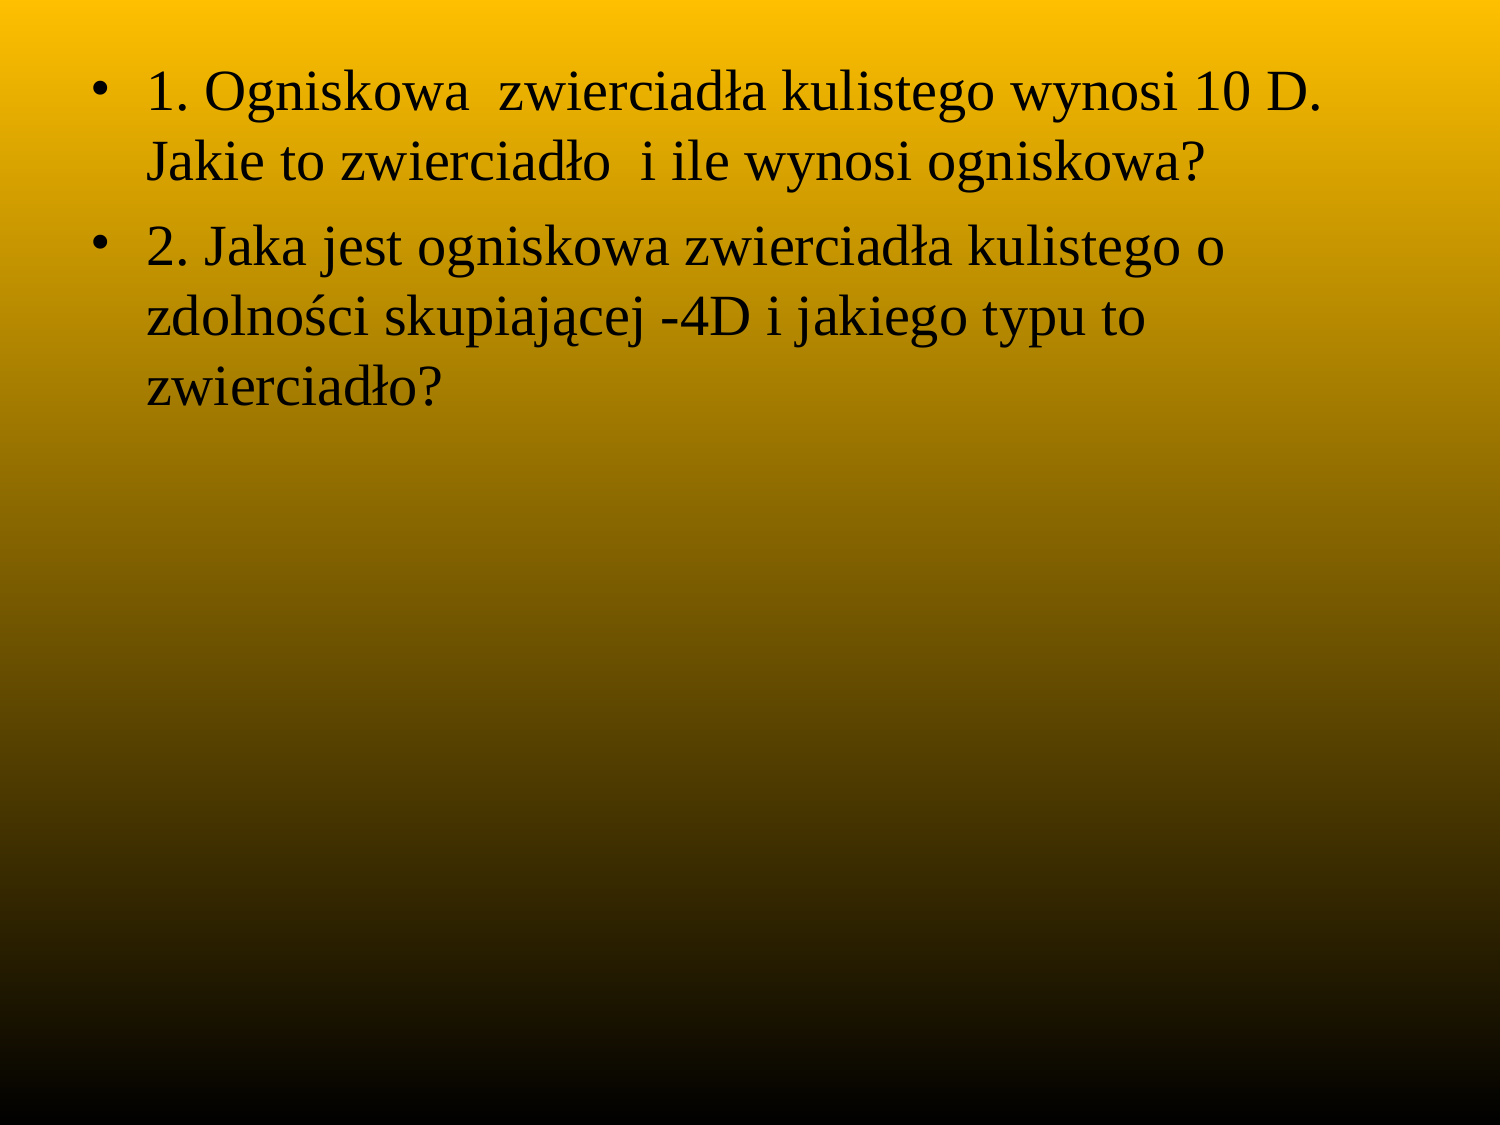

1. Ogniskowa zwierciadła kulistego wynosi 10 D. Jakie to zwierciadło i ile wynosi ogniskowa?
2. Jaka jest ogniskowa zwierciadła kulistego o zdolności skupiającej -4D i jakiego typu to zwierciadło?